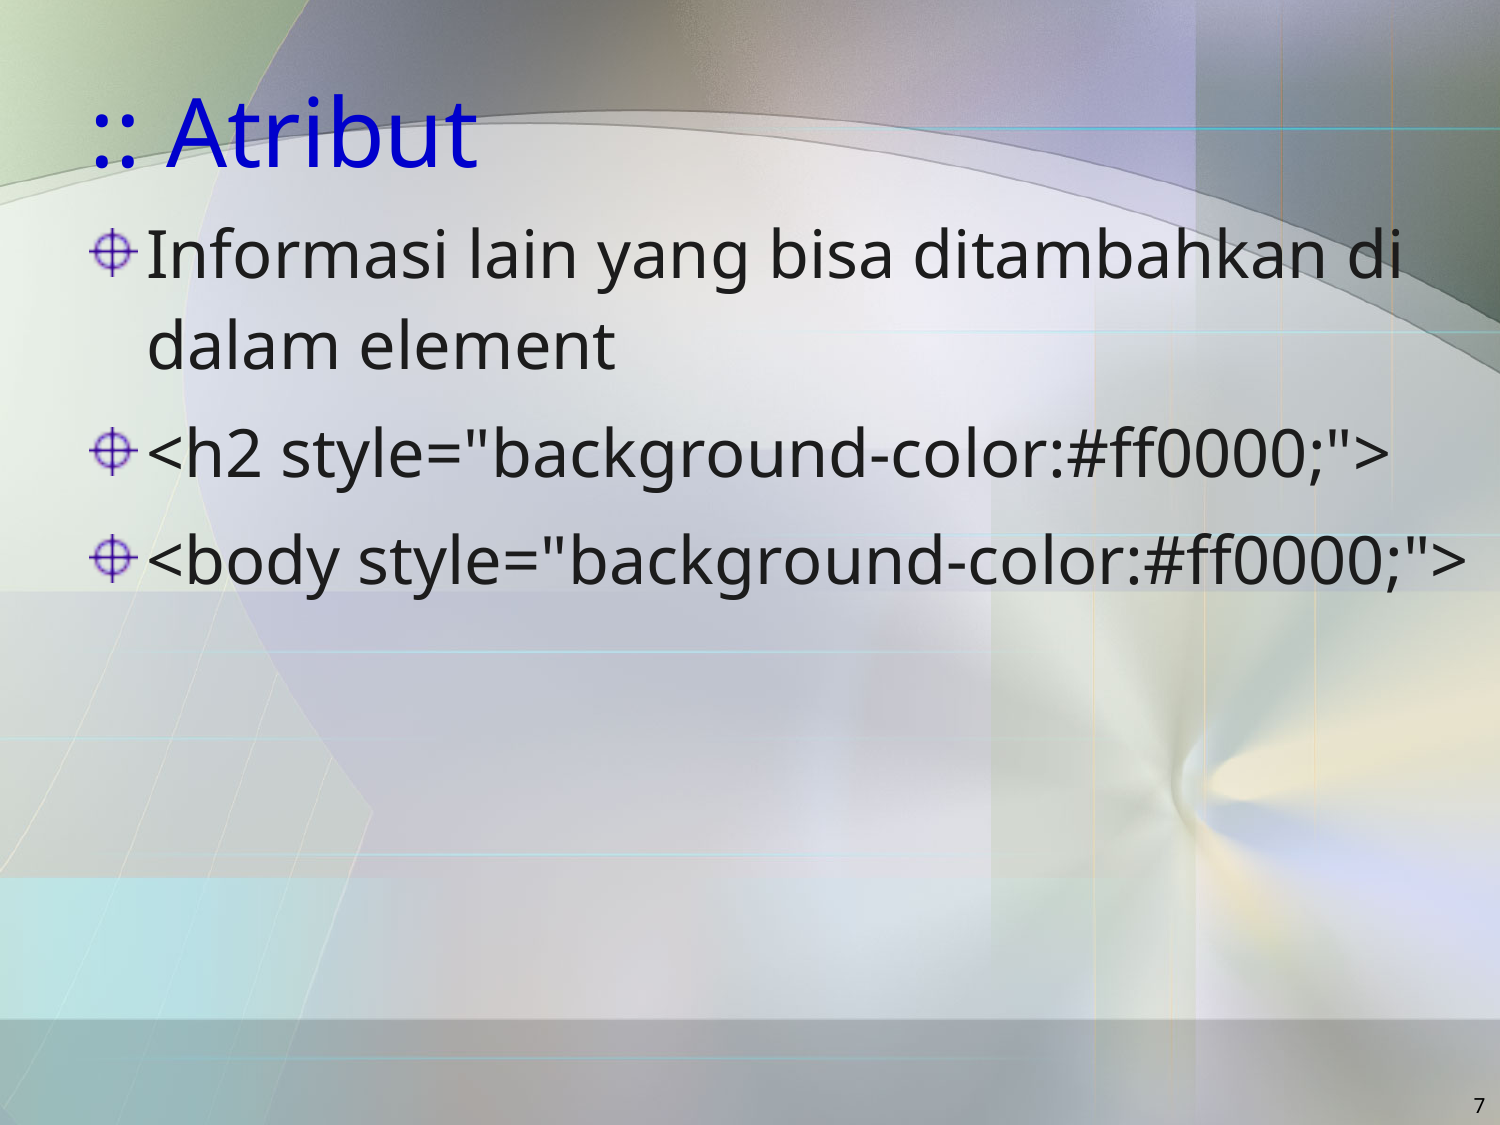

# :: Atribut
Informasi lain yang bisa ditambahkan di dalam element
<h2 style="background-color:#ff0000;">
<body style="background-color:#ff0000;">
7